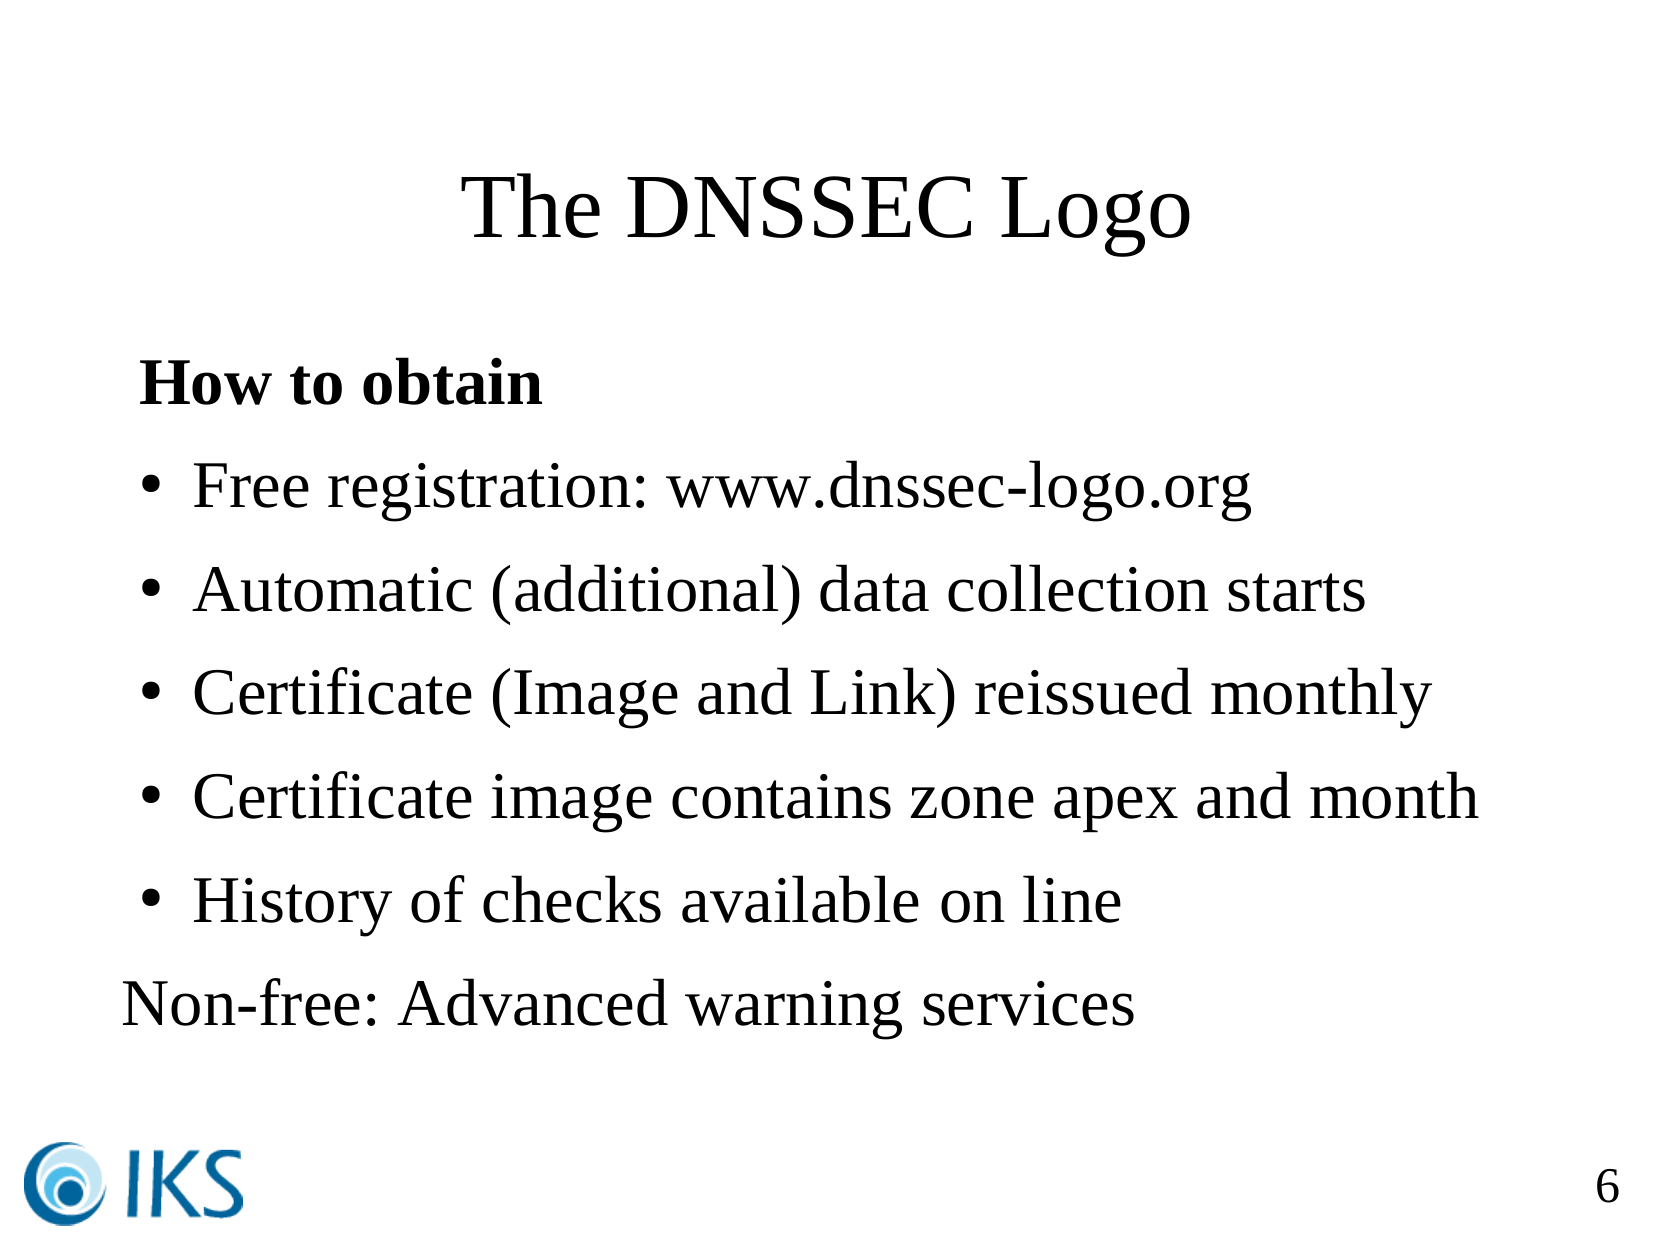

# The DNSSEC Logo
How to obtain
Free registration: www.dnssec-logo.org
Automatic (additional) data collection starts
Certificate (Image and Link) reissued monthly
Certificate image contains zone apex and month
History of checks available on line
Non-free: Advanced warning services